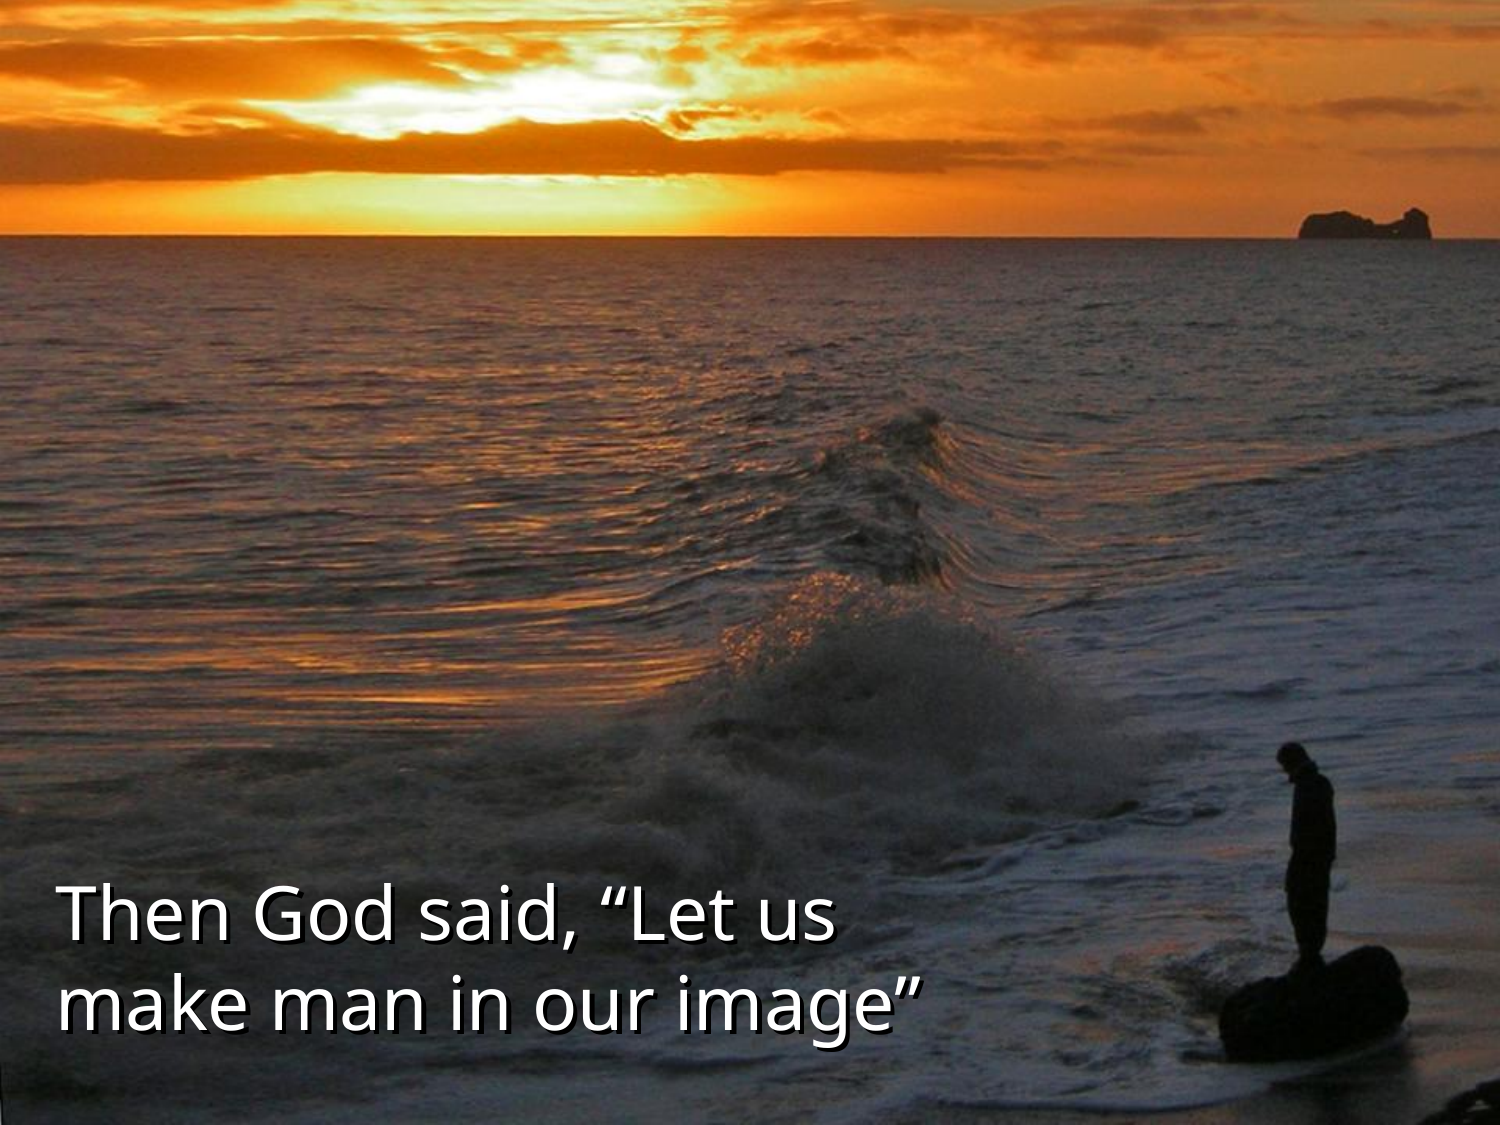

Then God said, “Let us make man in our image”